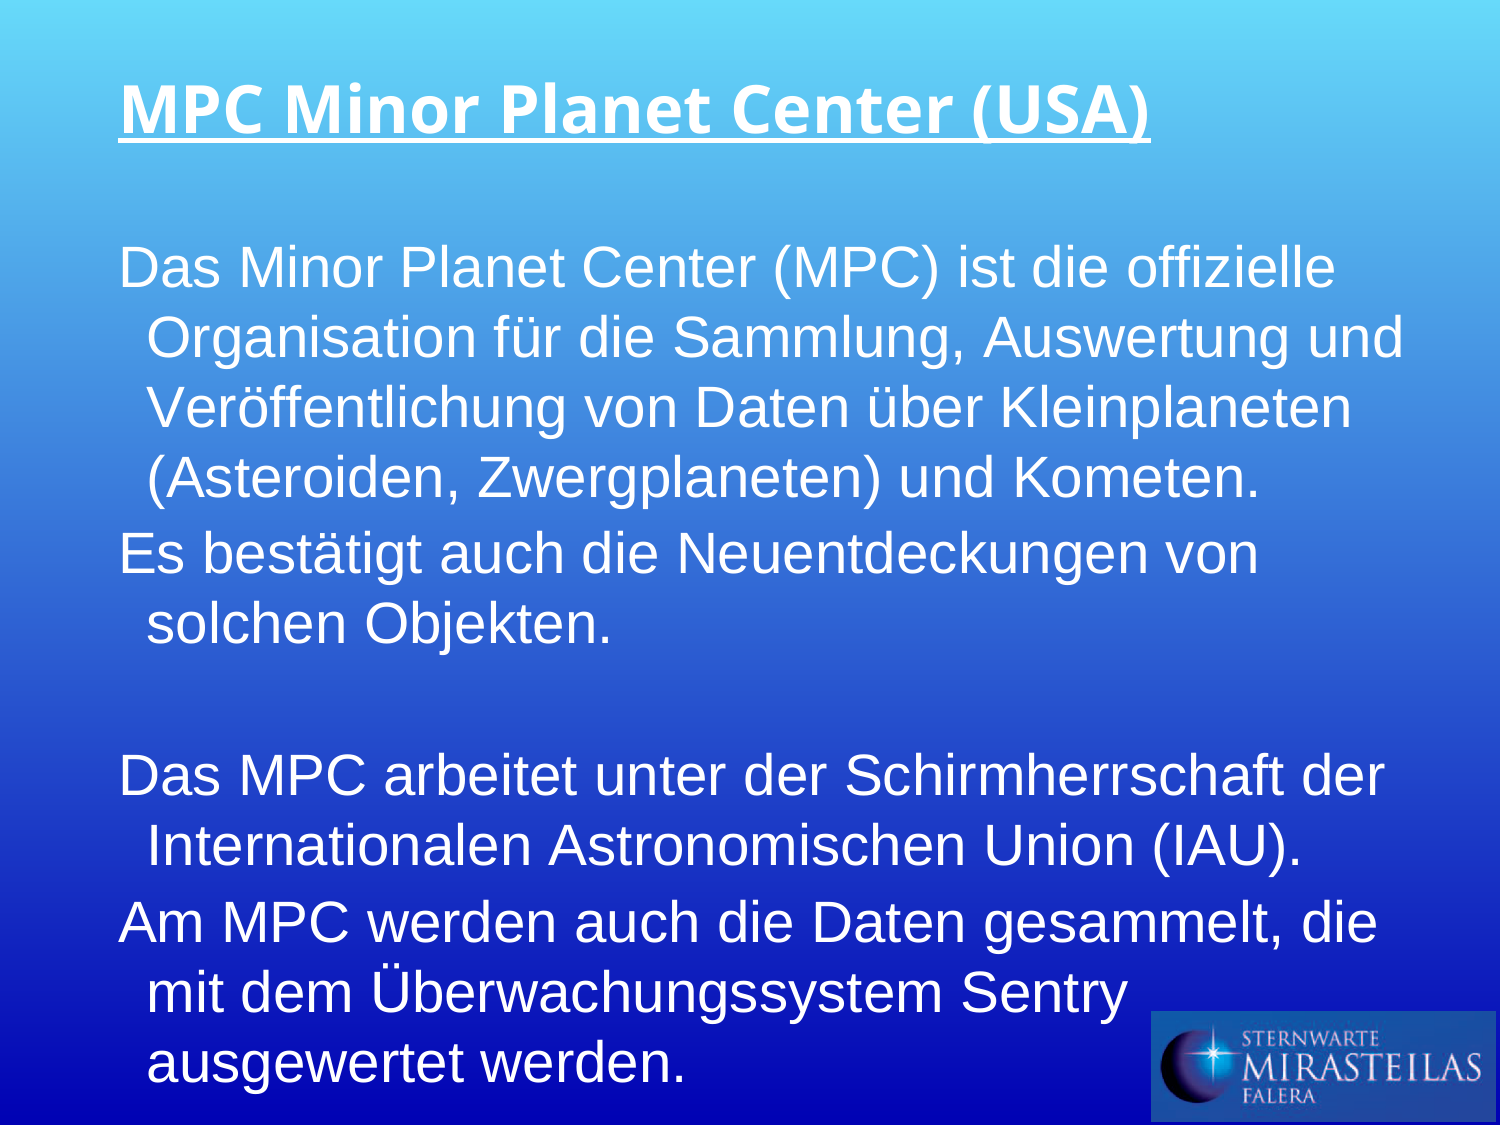

MPC Minor Planet Center (USA)
Das Minor Planet Center (MPC) ist die offizielle Organisation für die Sammlung, Auswertung und Veröffentlichung von Daten über Kleinplaneten (Asteroiden, Zwergplaneten) und Kometen.
Es bestätigt auch die Neuentdeckungen von solchen Objekten.
Das MPC arbeitet unter der Schirmherrschaft der Internationalen Astronomischen Union (IAU).
Am MPC werden auch die Daten gesammelt, die mit dem Überwachungssystem Sentry ausgewertet werden.